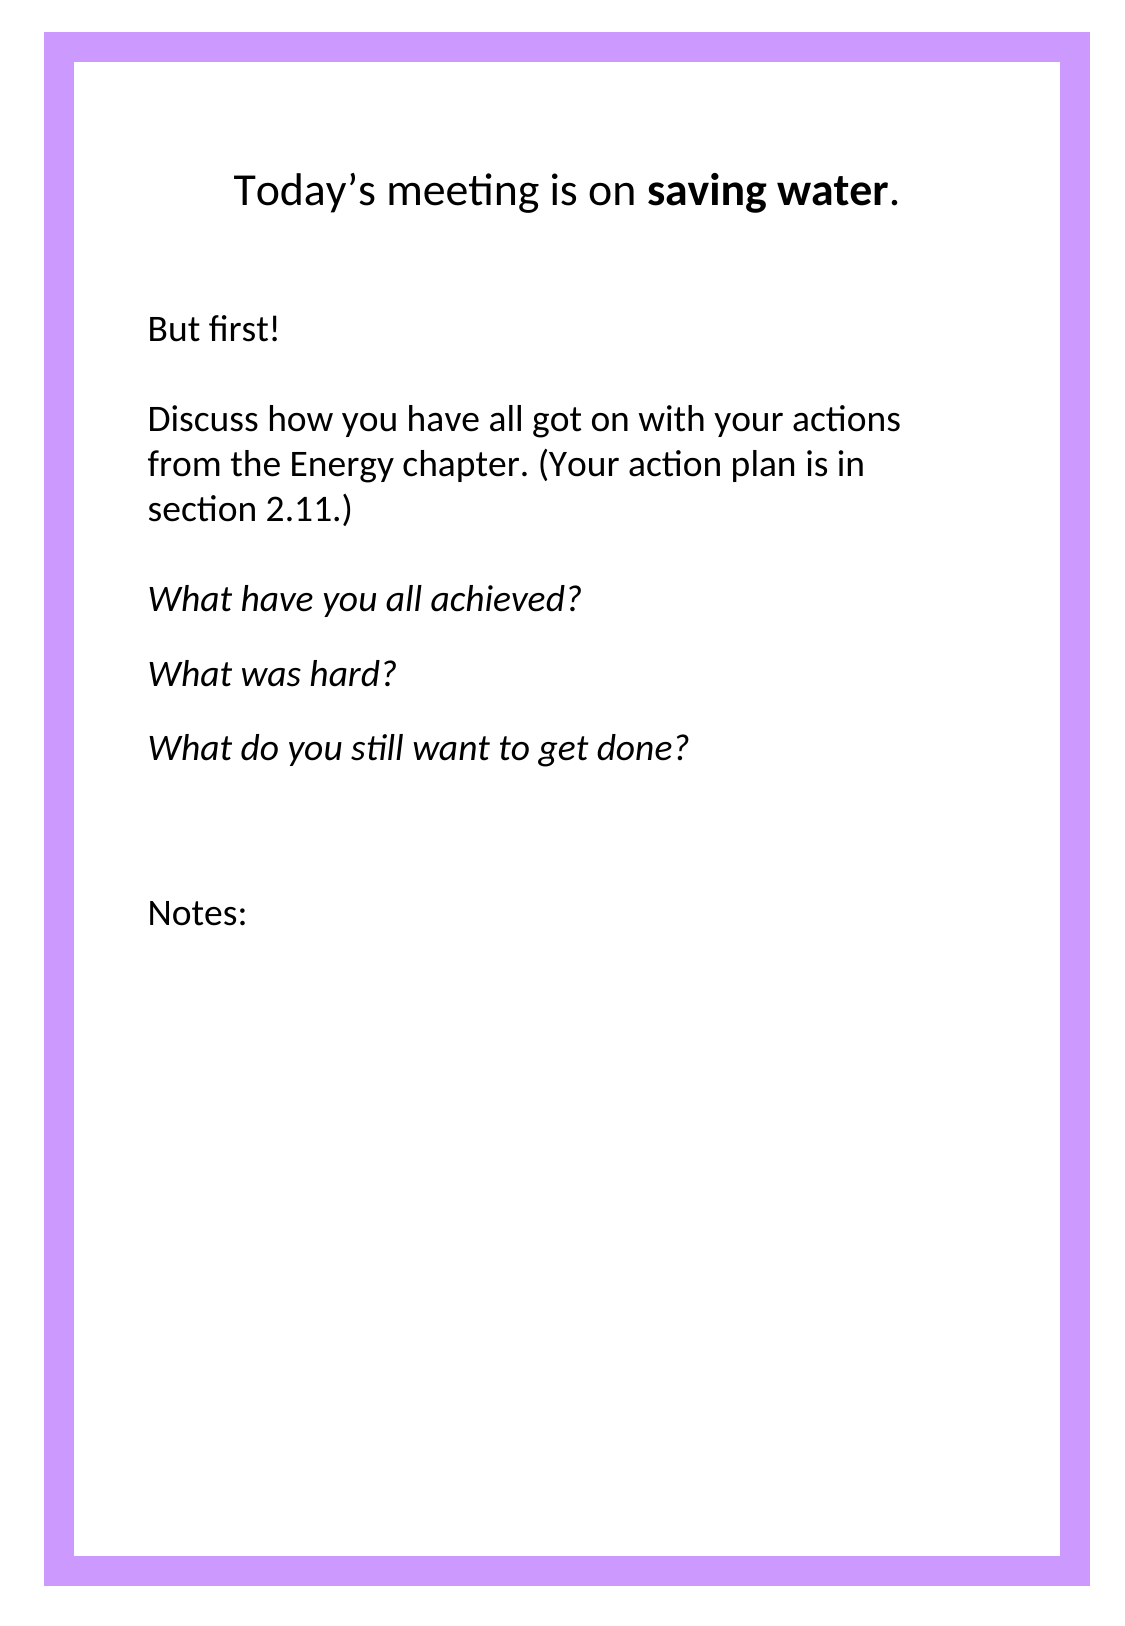

Today’s meeting is on saving water.
But first!
Discuss how you have all got on with your actions
from the Energy chapter. (Your action plan is in
section 2.11.)
What have you all achieved?
What was hard?
What do you still want to get done?
Notes: